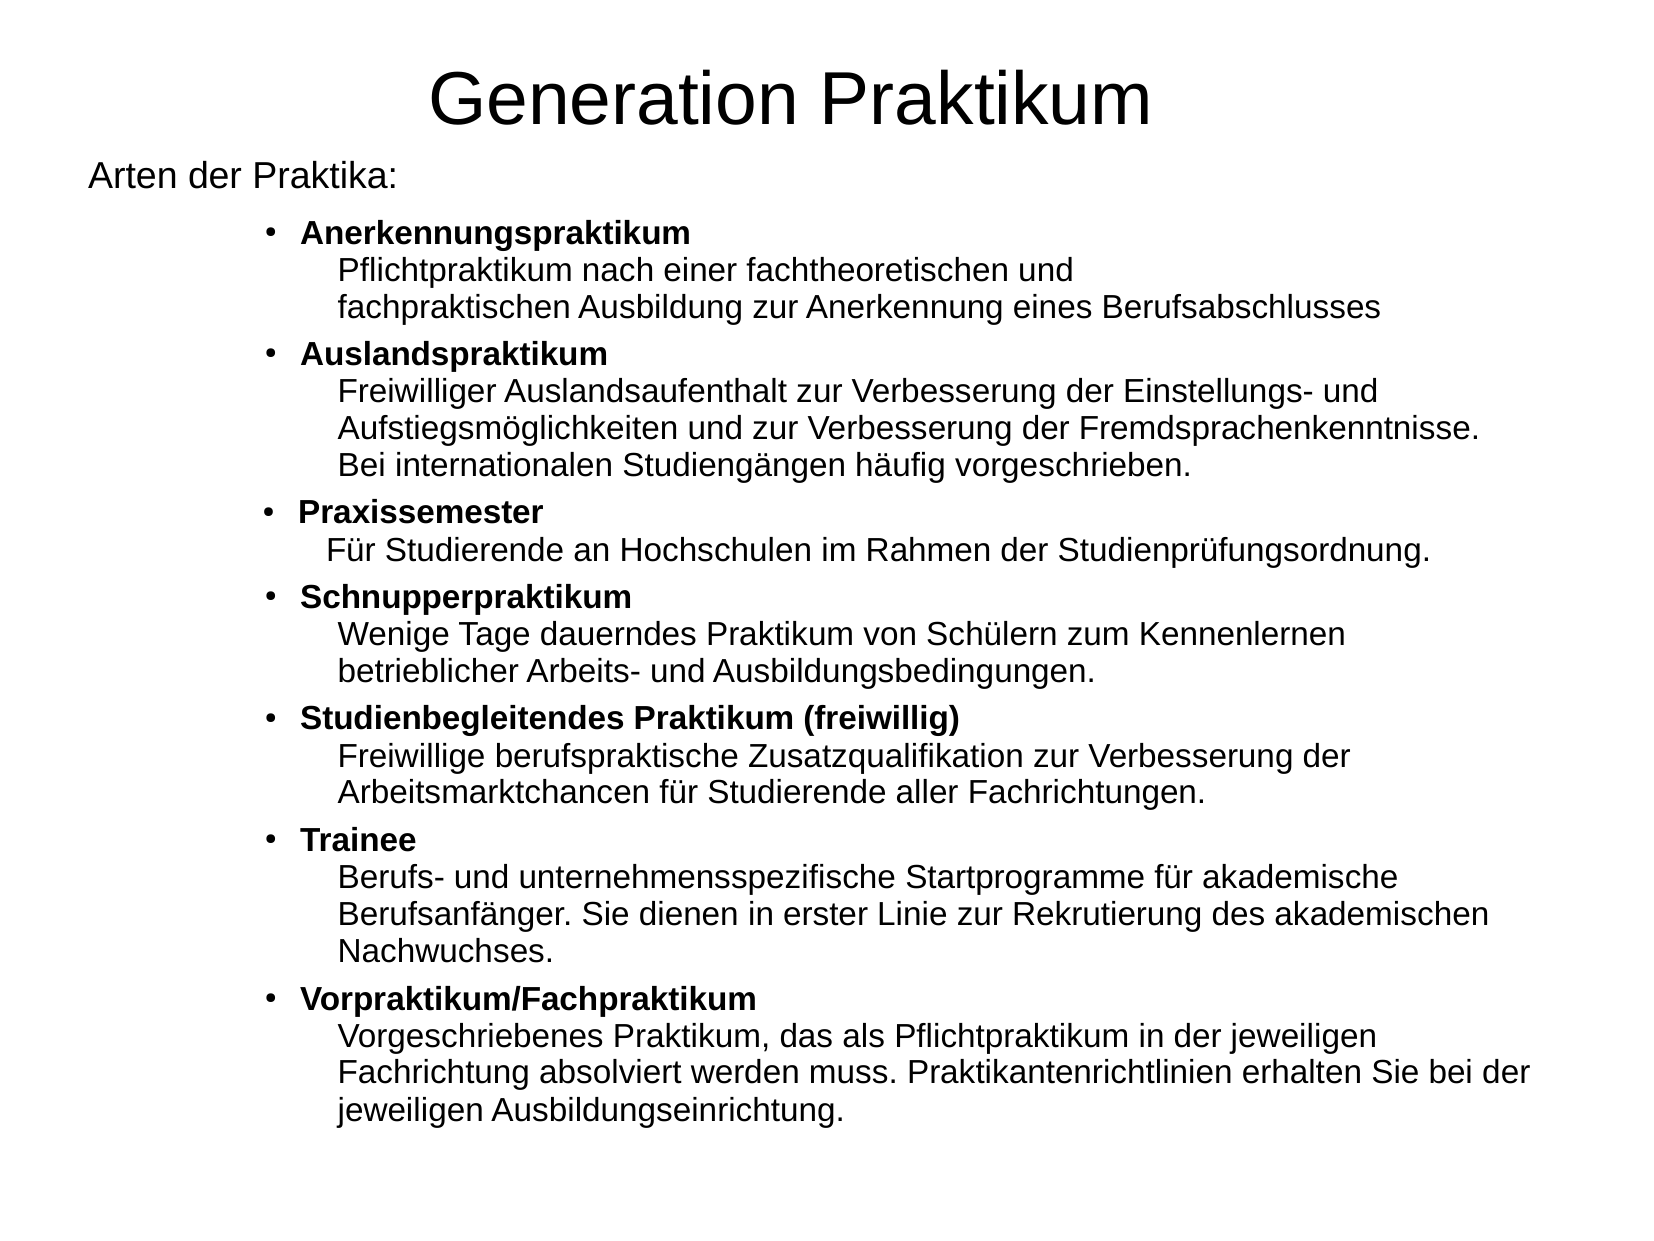

Generation Praktikum
Arten der Praktika:
Anerkennungspraktikum
Pflichtpraktikum nach einer fachtheoretischen und
fachpraktischen Ausbildung zur Anerkennung eines Berufsabschlusses
Auslandspraktikum
Freiwilliger Auslandsaufenthalt zur Verbesserung der Einstellungs- und
Aufstiegsmöglichkeiten und zur Verbesserung der Fremdsprachenkenntnisse.
Bei internationalen Studiengängen häufig vorgeschrieben.
Praxissemester
 Für Studierende an Hochschulen im Rahmen der Studienprüfungsordnung.
Schnupperpraktikum
Wenige Tage dauerndes Praktikum von Schülern zum Kennenlernen
betrieblicher Arbeits- und Ausbildungsbedingungen.
Studienbegleitendes Praktikum (freiwillig)
Freiwillige berufspraktische Zusatzqualifikation zur Verbesserung der
Arbeitsmarktchancen für Studierende aller Fachrichtungen.
Trainee
Berufs- und unternehmensspezifische Startprogramme für akademische
Berufsanfänger. Sie dienen in erster Linie zur Rekrutierung des akademischen
Nachwuchses.
Vorpraktikum/Fachpraktikum
Vorgeschriebenes Praktikum, das als Pflichtpraktikum in der jeweiligen
Fachrichtung absolviert werden muss. Praktikantenrichtlinien erhalten Sie bei der
jeweiligen Ausbildungseinrichtung.